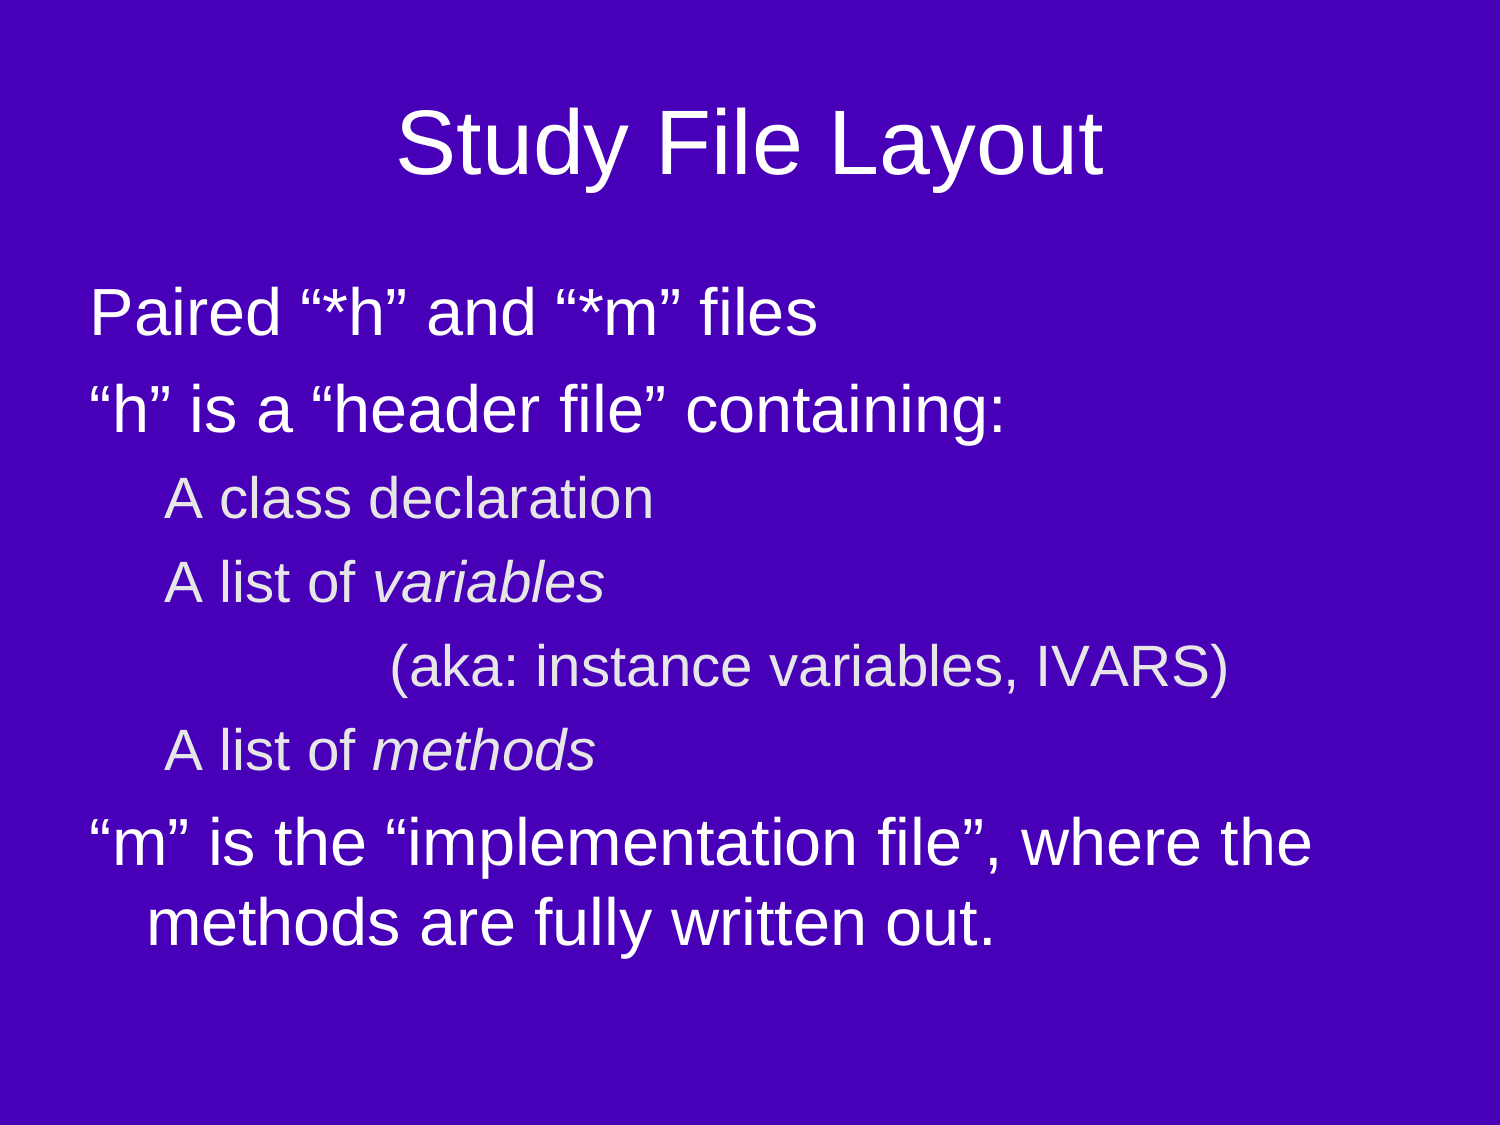

# Study File Layout
Paired “*h” and “*m” files
“h” is a “header file” containing:
A class declaration
A list of variables
			(aka: instance variables, IVARS)
A list of methods
“m” is the “implementation file”, where the methods are fully written out.